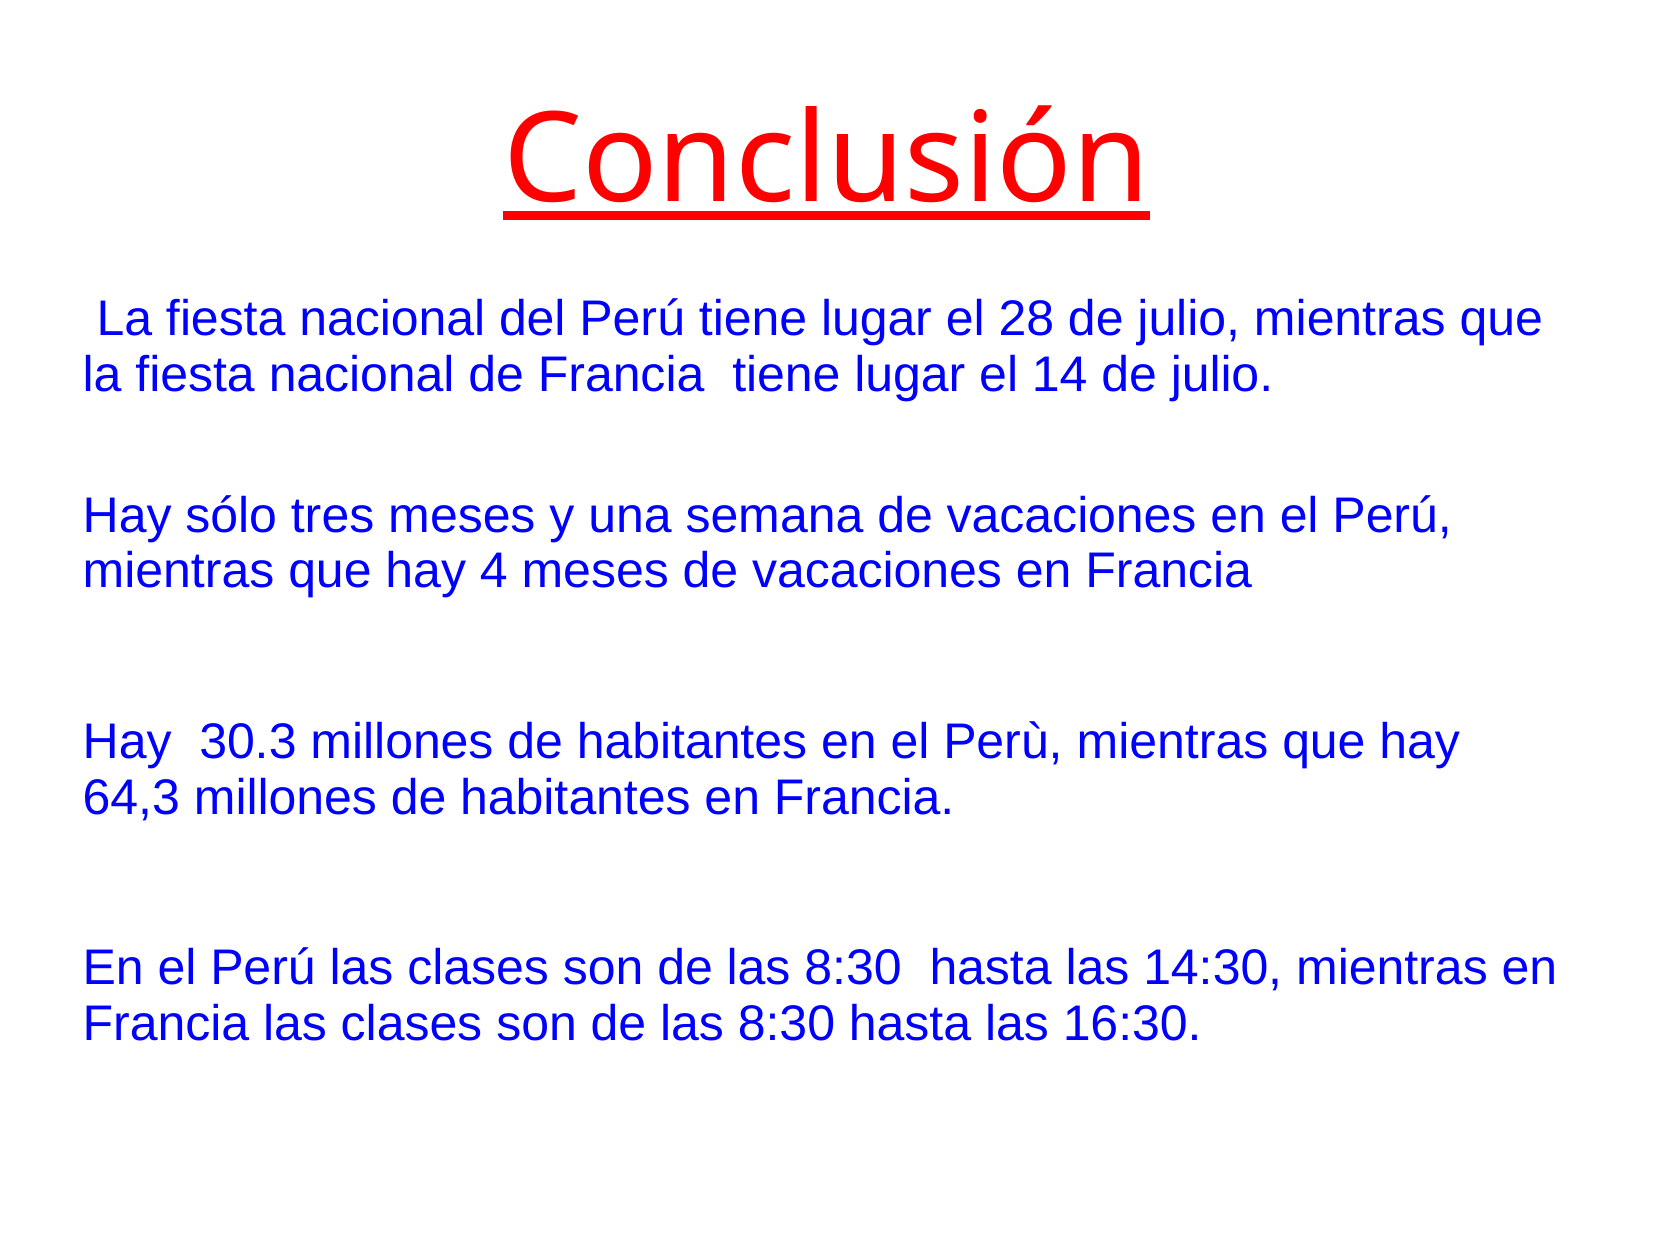

# Conclusión
 La fiesta nacional del Perú tiene lugar el 28 de julio, mientras que la fiesta nacional de Francia tiene lugar el 14 de julio.
Hay sólo tres meses y una semana de vacaciones en el Perú, mientras que hay 4 meses de vacaciones en Francia
Hay 30.3 millones de habitantes en el Perù, mientras que hay 64,3 millones de habitantes en Francia.
En el Perú las clases son de las 8:30 hasta las 14:30, mientras en Francia las clases son de las 8:30 hasta las 16:30.